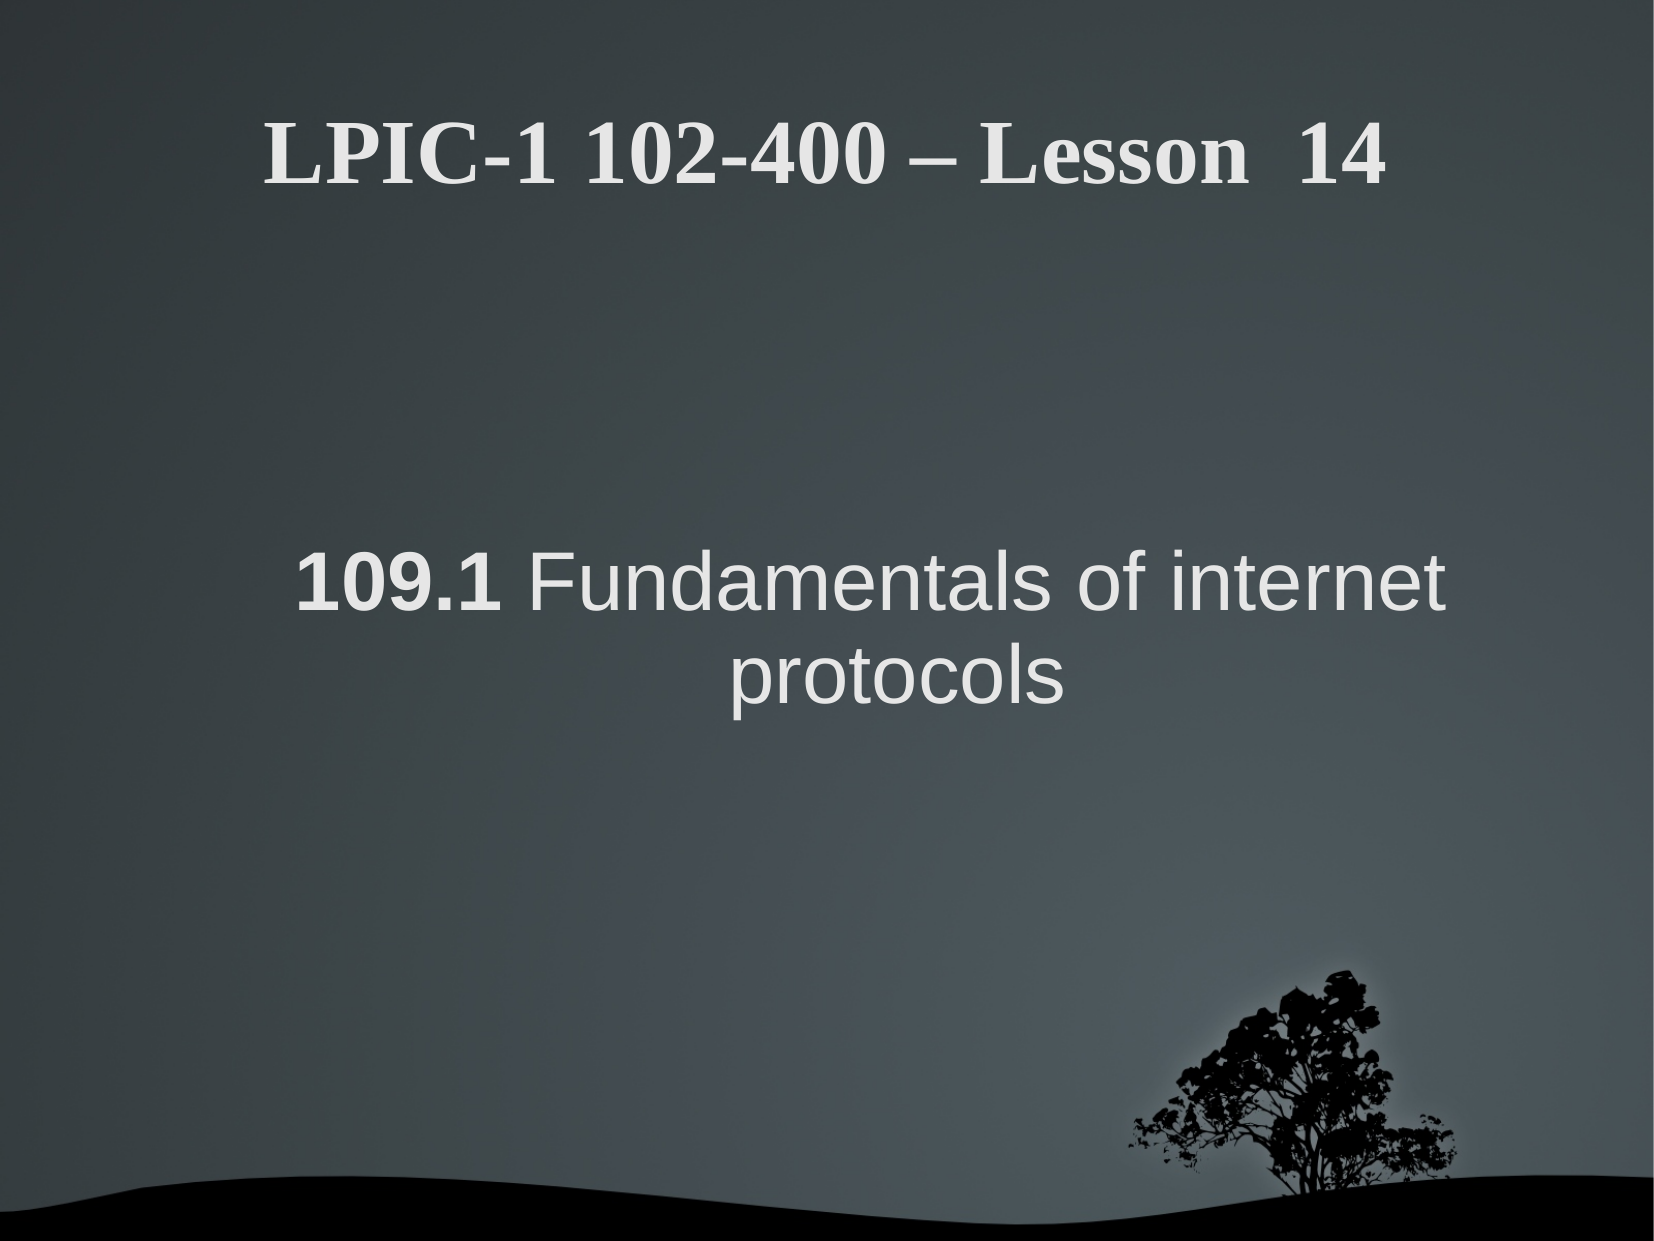

# LPIC-1 102-400 – Lesson 14
109.1 Fundamentals of internet protocols